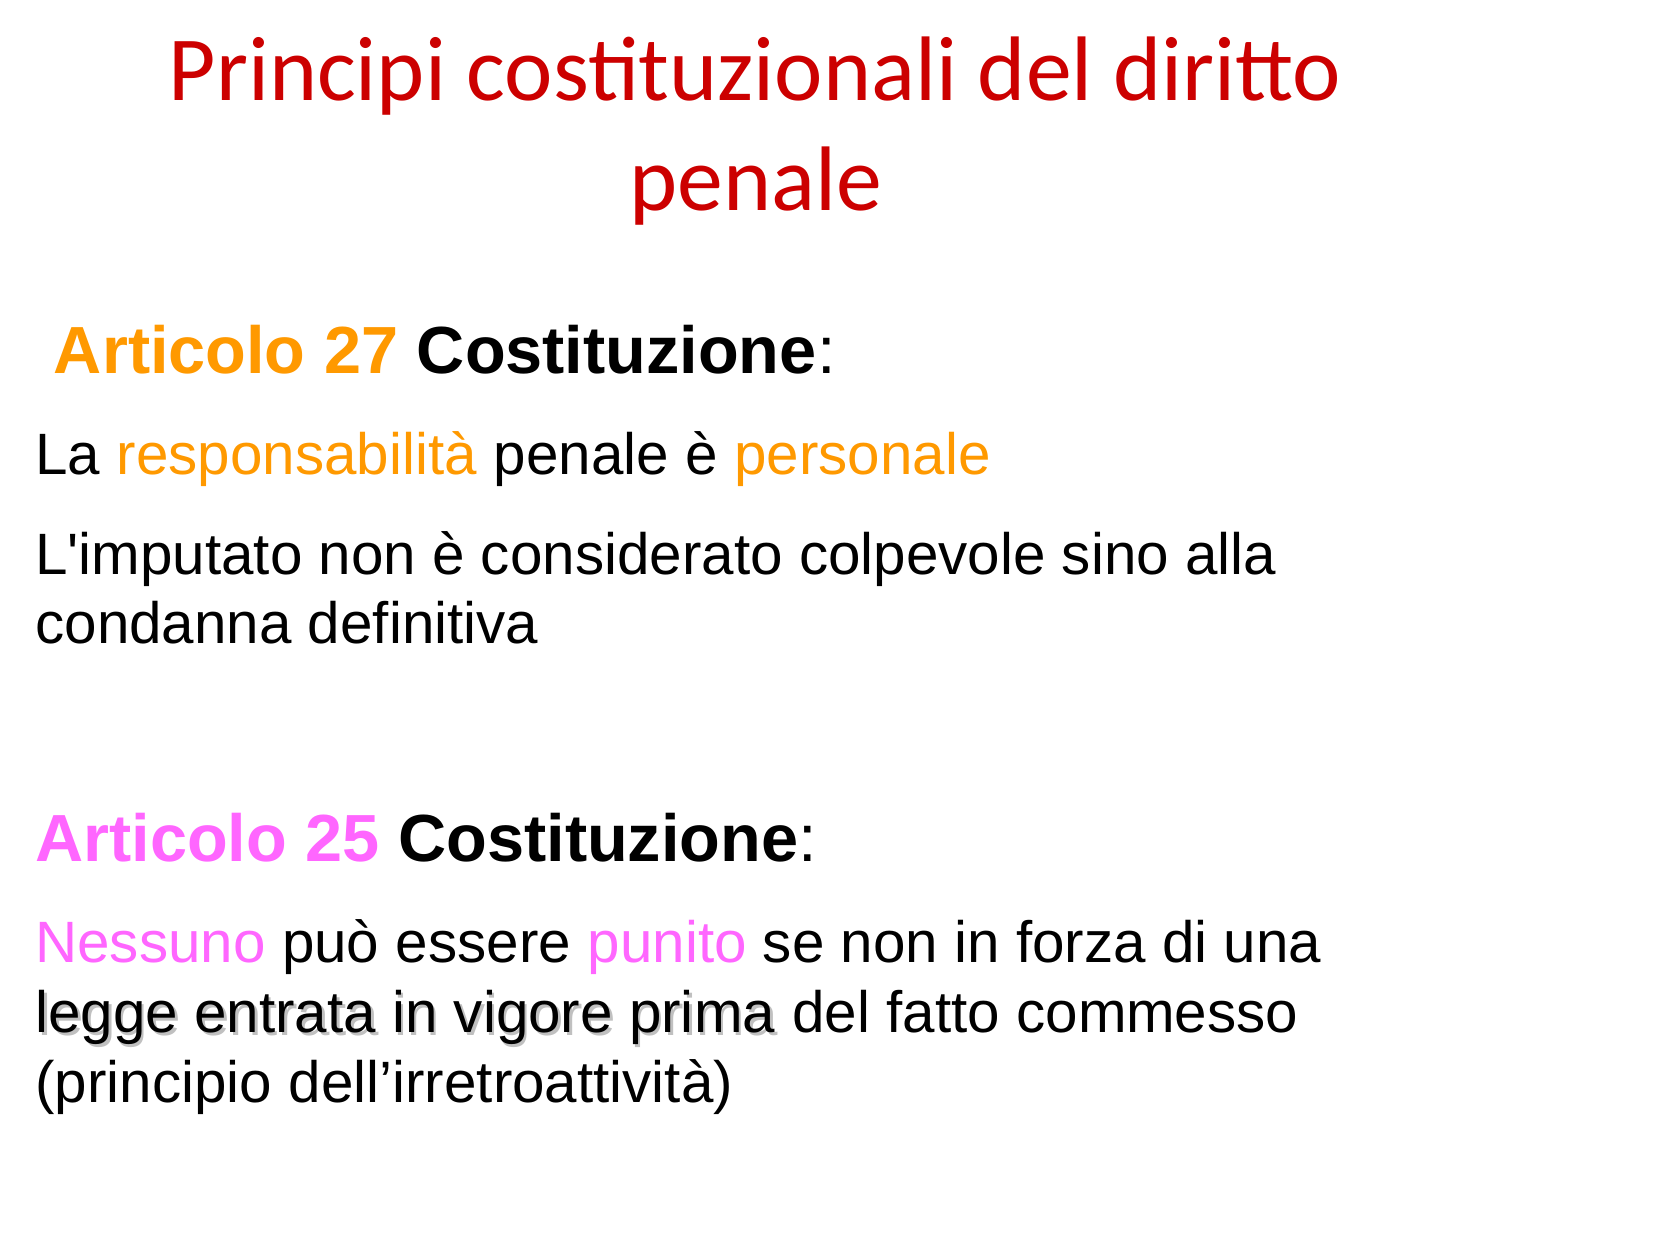

# Principi costituzionali del diritto penale
 Articolo 27 Costituzione:
La responsabilità penale è personale
L'imputato non è considerato colpevole sino alla condanna definitiva
Articolo 25 Costituzione:
Nessuno può essere punito se non in forza di una legge entrata in vigore prima del fatto commesso (principio dell’irretroattività)